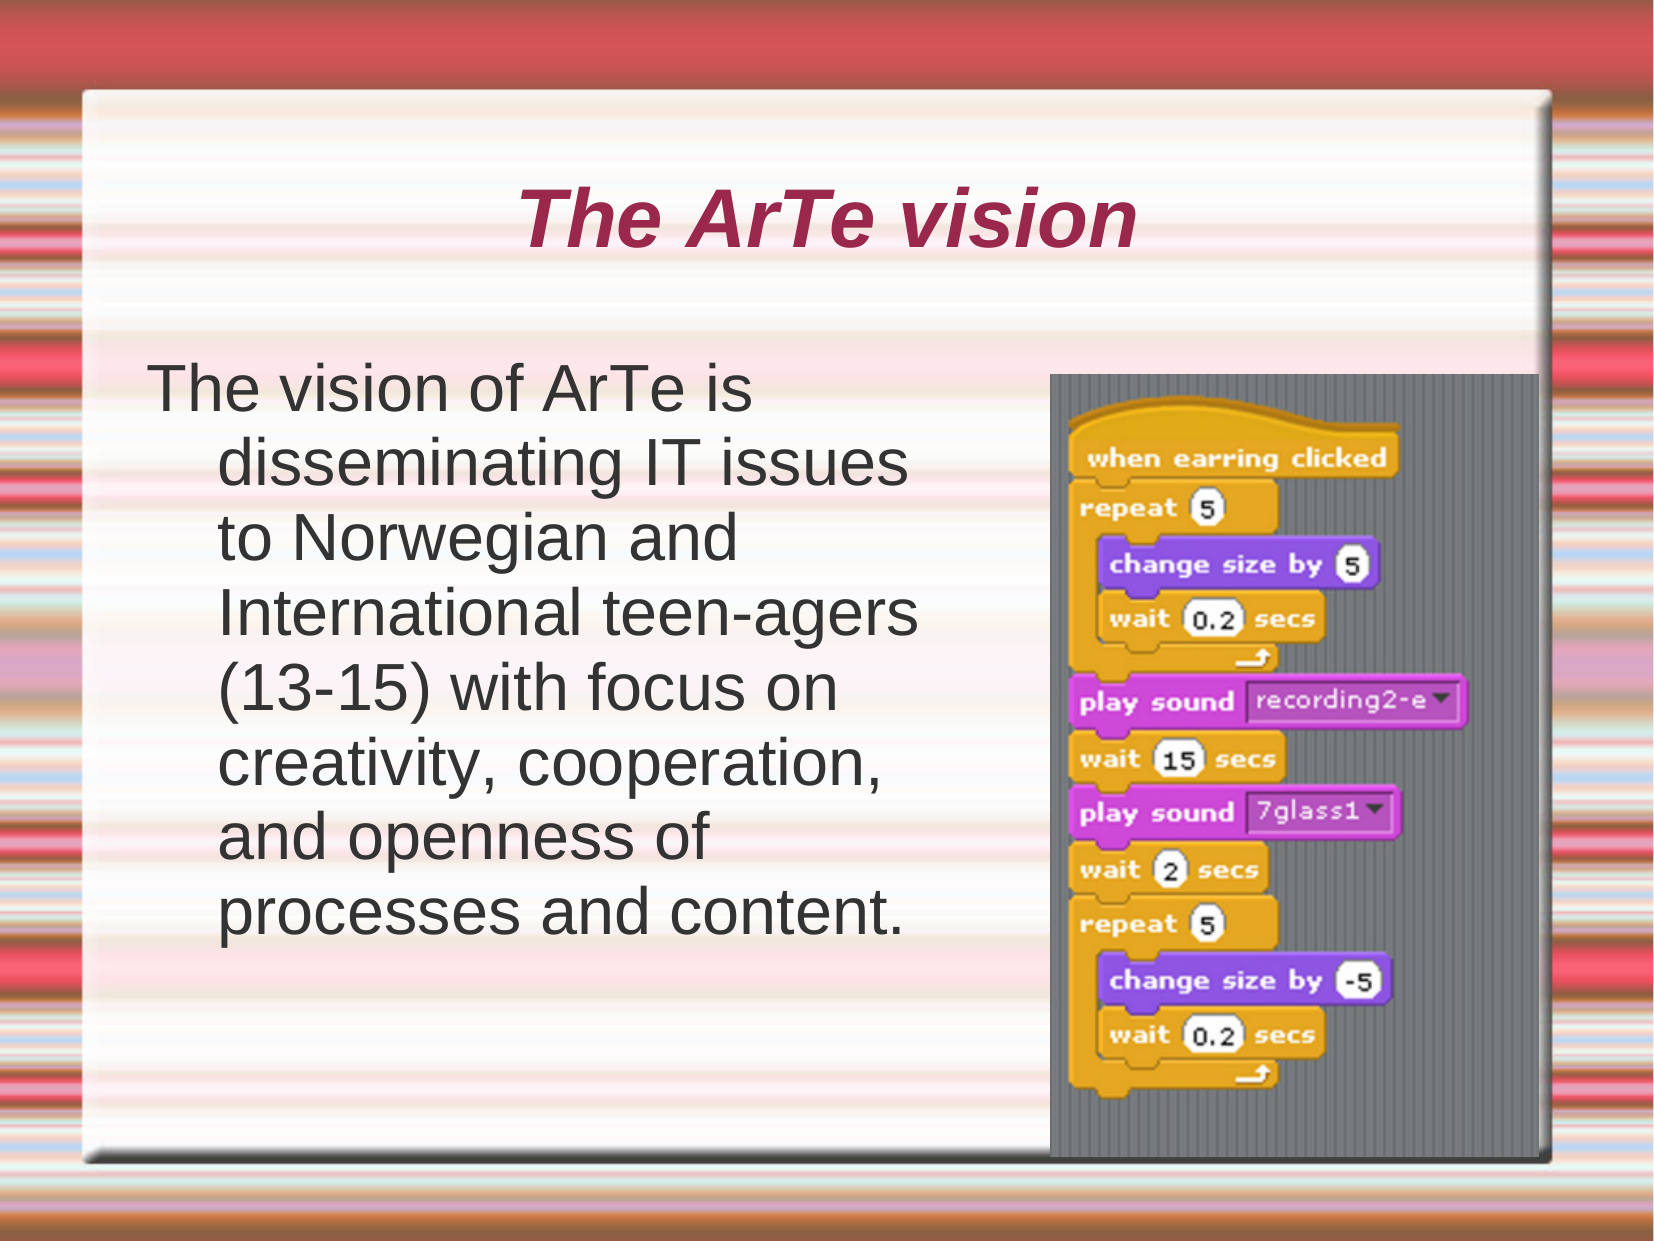

# The ArTe vision
The vision of ArTe is disseminating IT issues to Norwegian and International teen-agers (13-15) with focus on creativity, cooperation, and openness of processes and content.